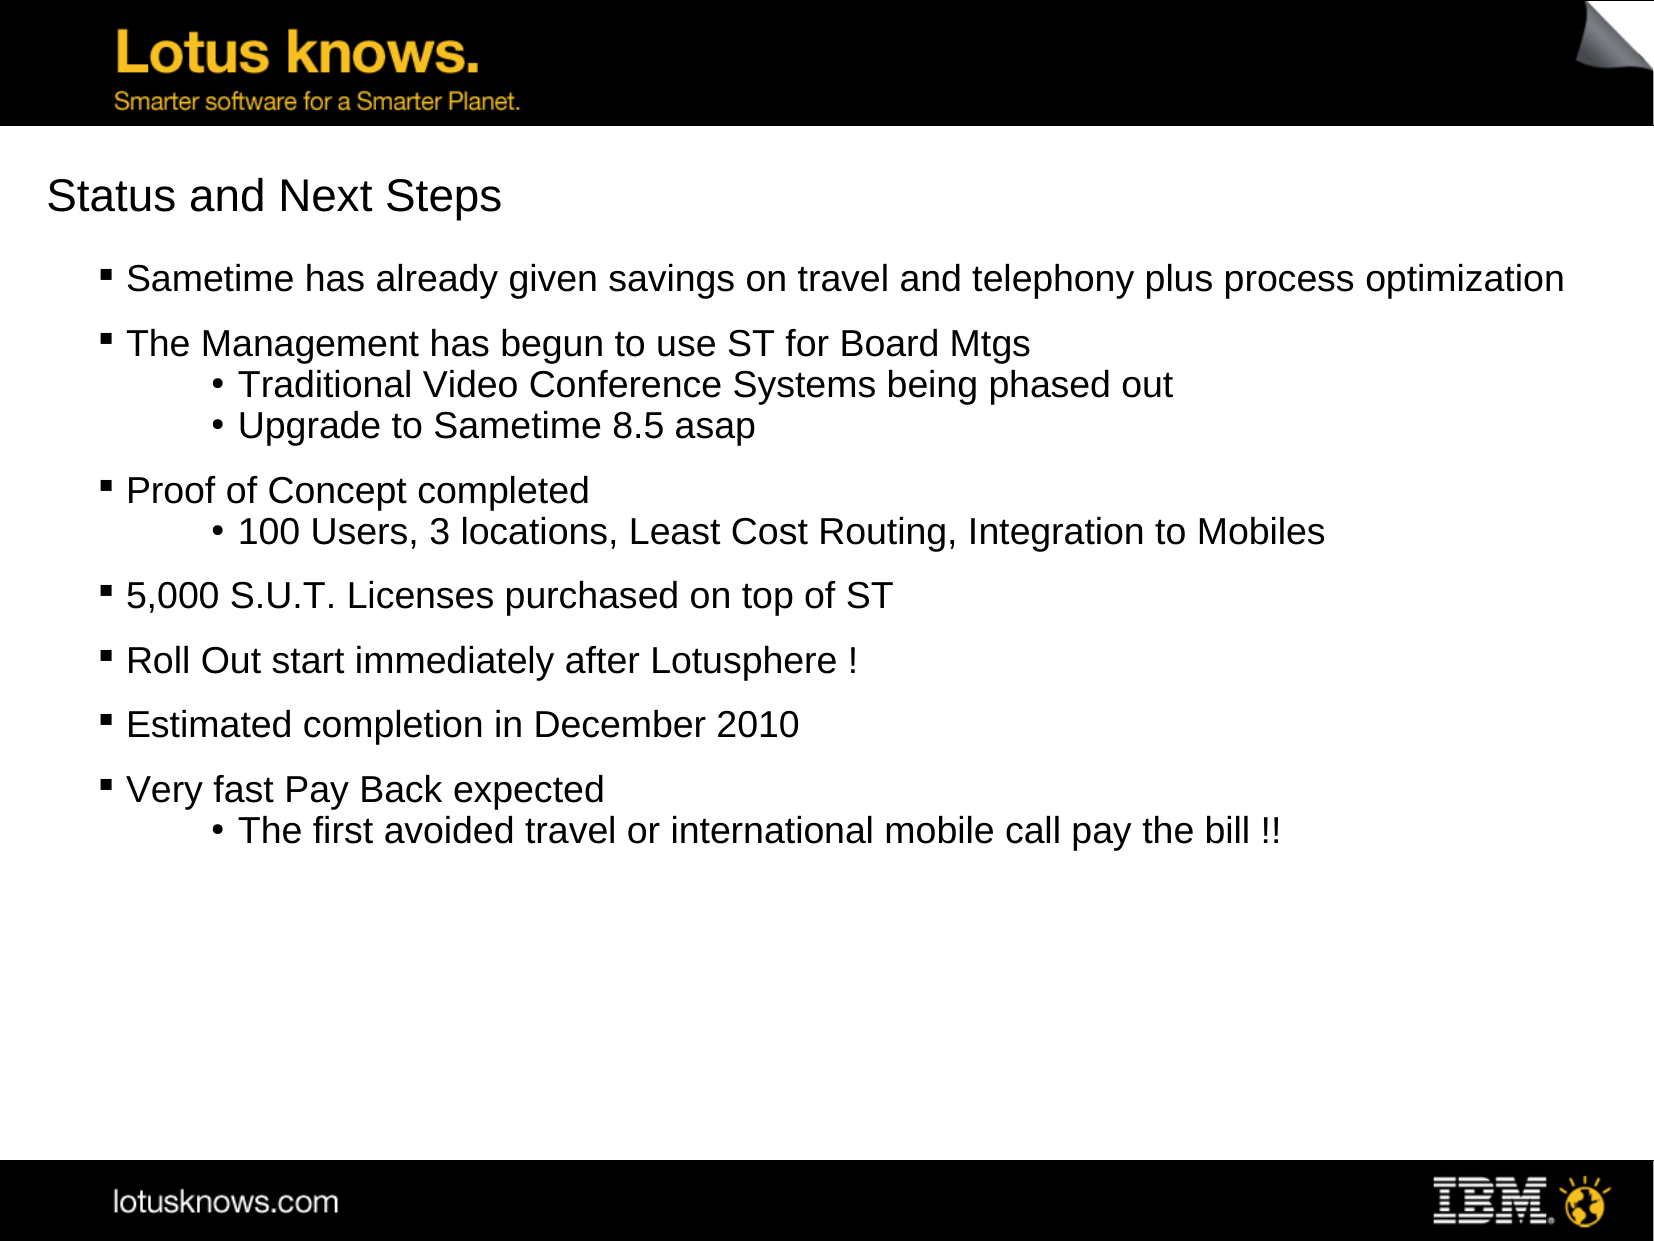

# Status and Next Steps
Sametime has already given savings on travel and telephony plus process optimization
The Management has begun to use ST for Board Mtgs
Traditional Video Conference Systems being phased out
Upgrade to Sametime 8.5 asap
Proof of Concept completed
100 Users, 3 locations, Least Cost Routing, Integration to Mobiles
5,000 S.U.T. Licenses purchased on top of ST
Roll Out start immediately after Lotusphere !
Estimated completion in December 2010
Very fast Pay Back expected
The first avoided travel or international mobile call pay the bill !!